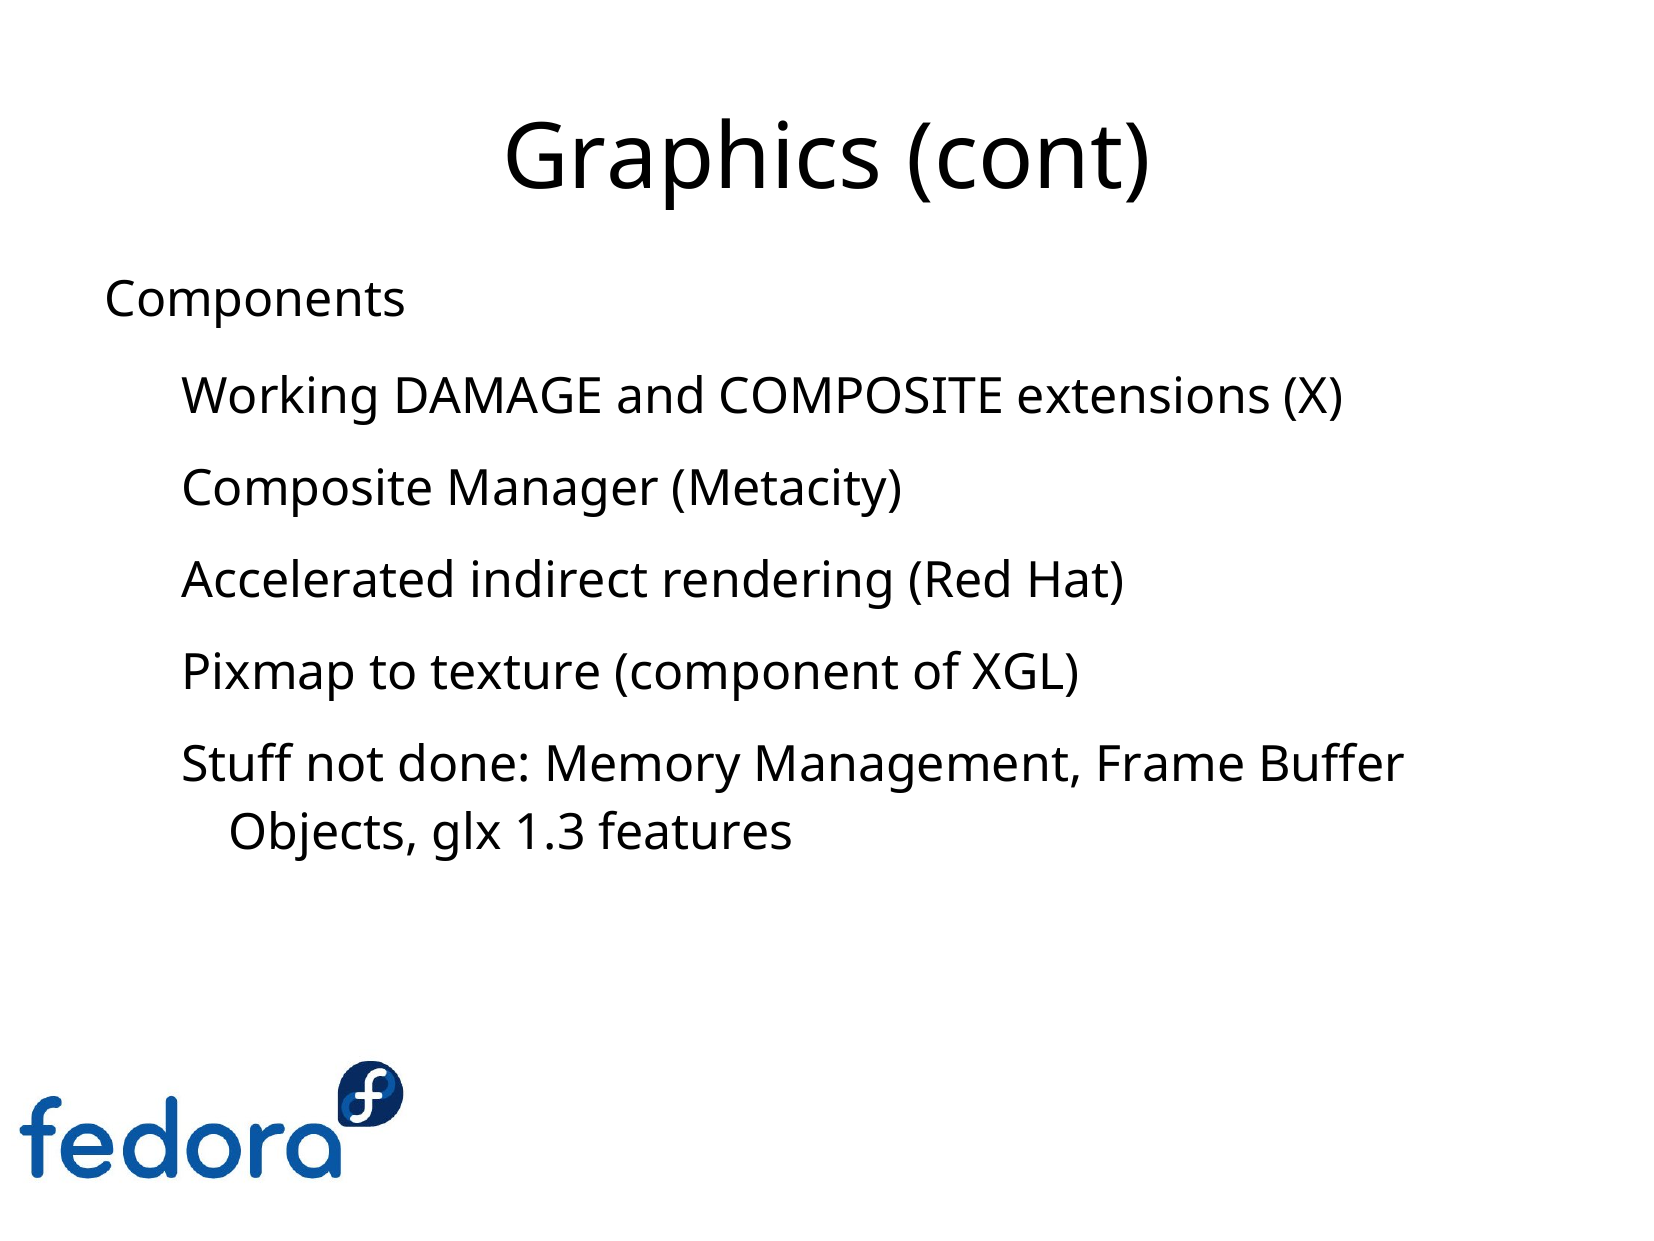

# Graphics (cont)
Components
Working DAMAGE and COMPOSITE extensions (X)
Composite Manager (Metacity)
Accelerated indirect rendering (Red Hat)
Pixmap to texture (component of XGL)
Stuff not done: Memory Management, Frame Buffer Objects, glx 1.3 features